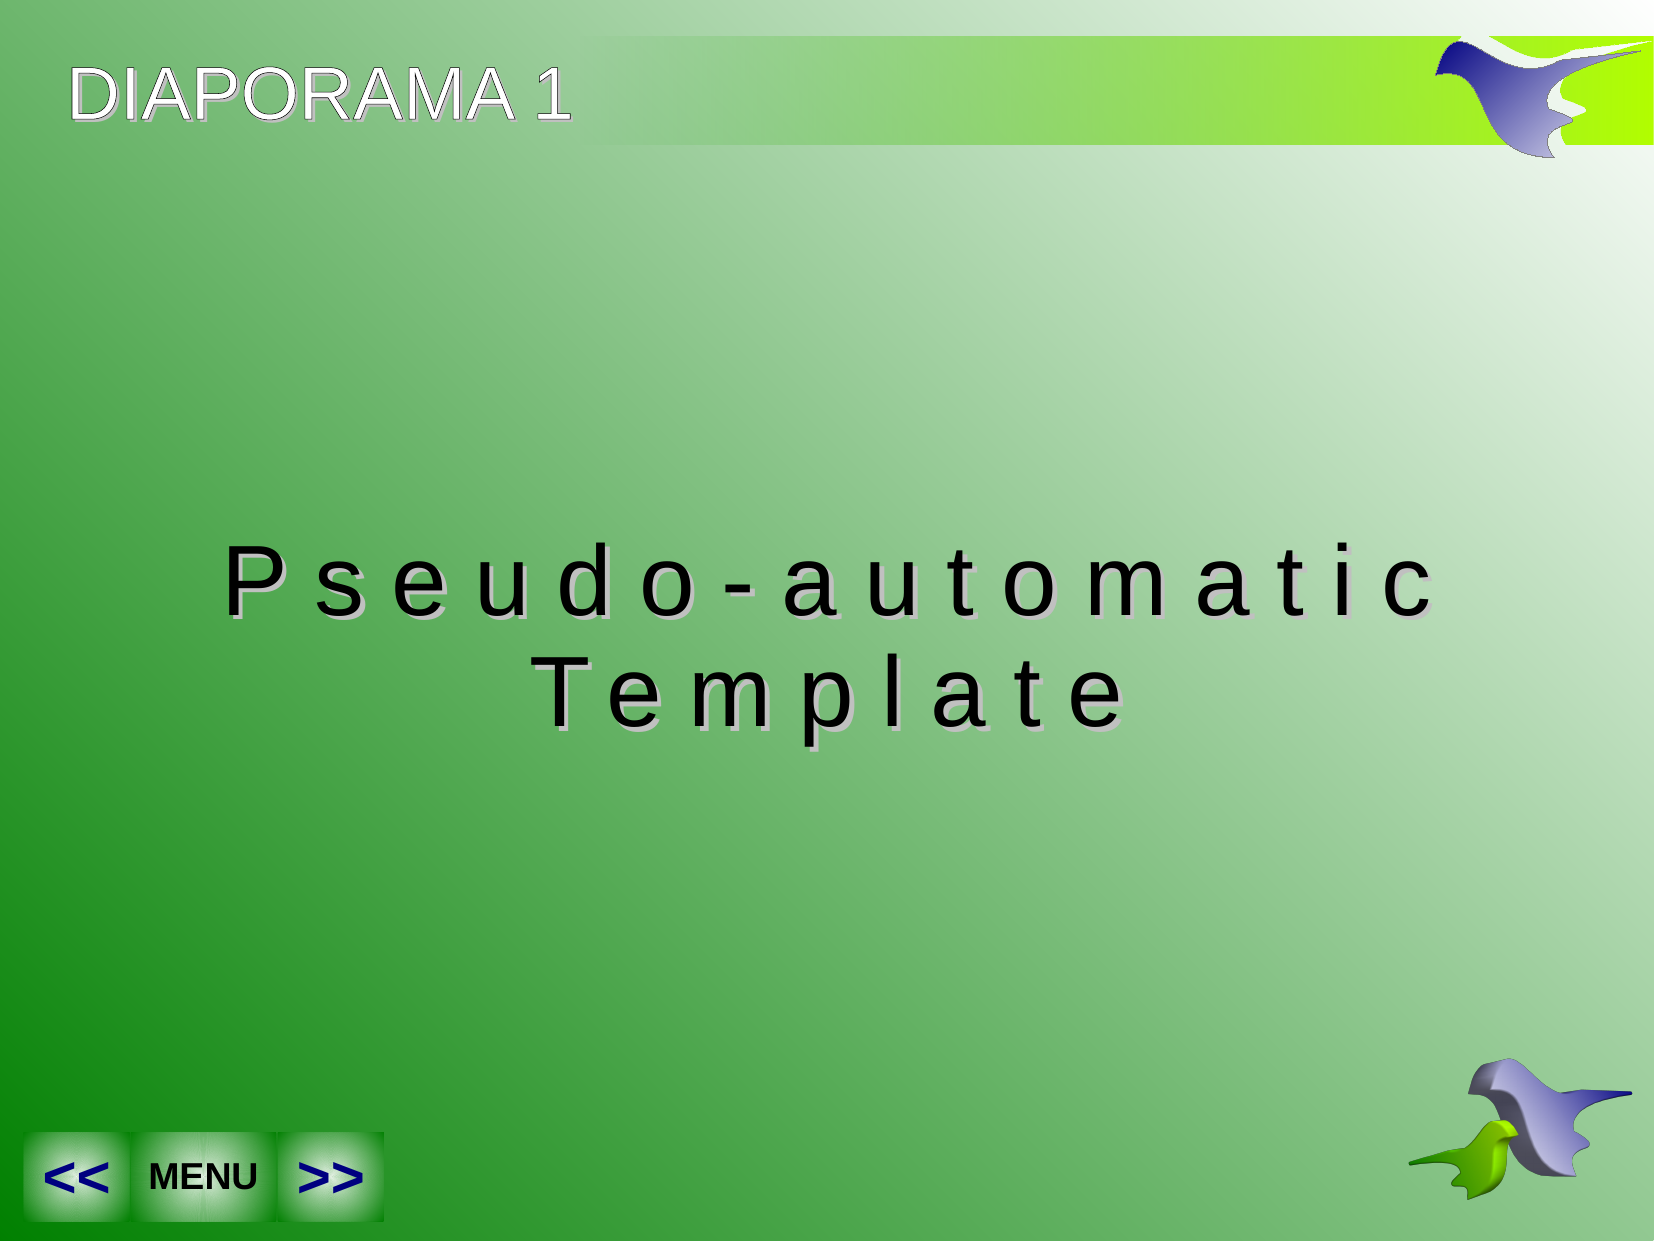

# DIAPORAMA 1
Pseudo-automatic
Template
<<
MENU
>>